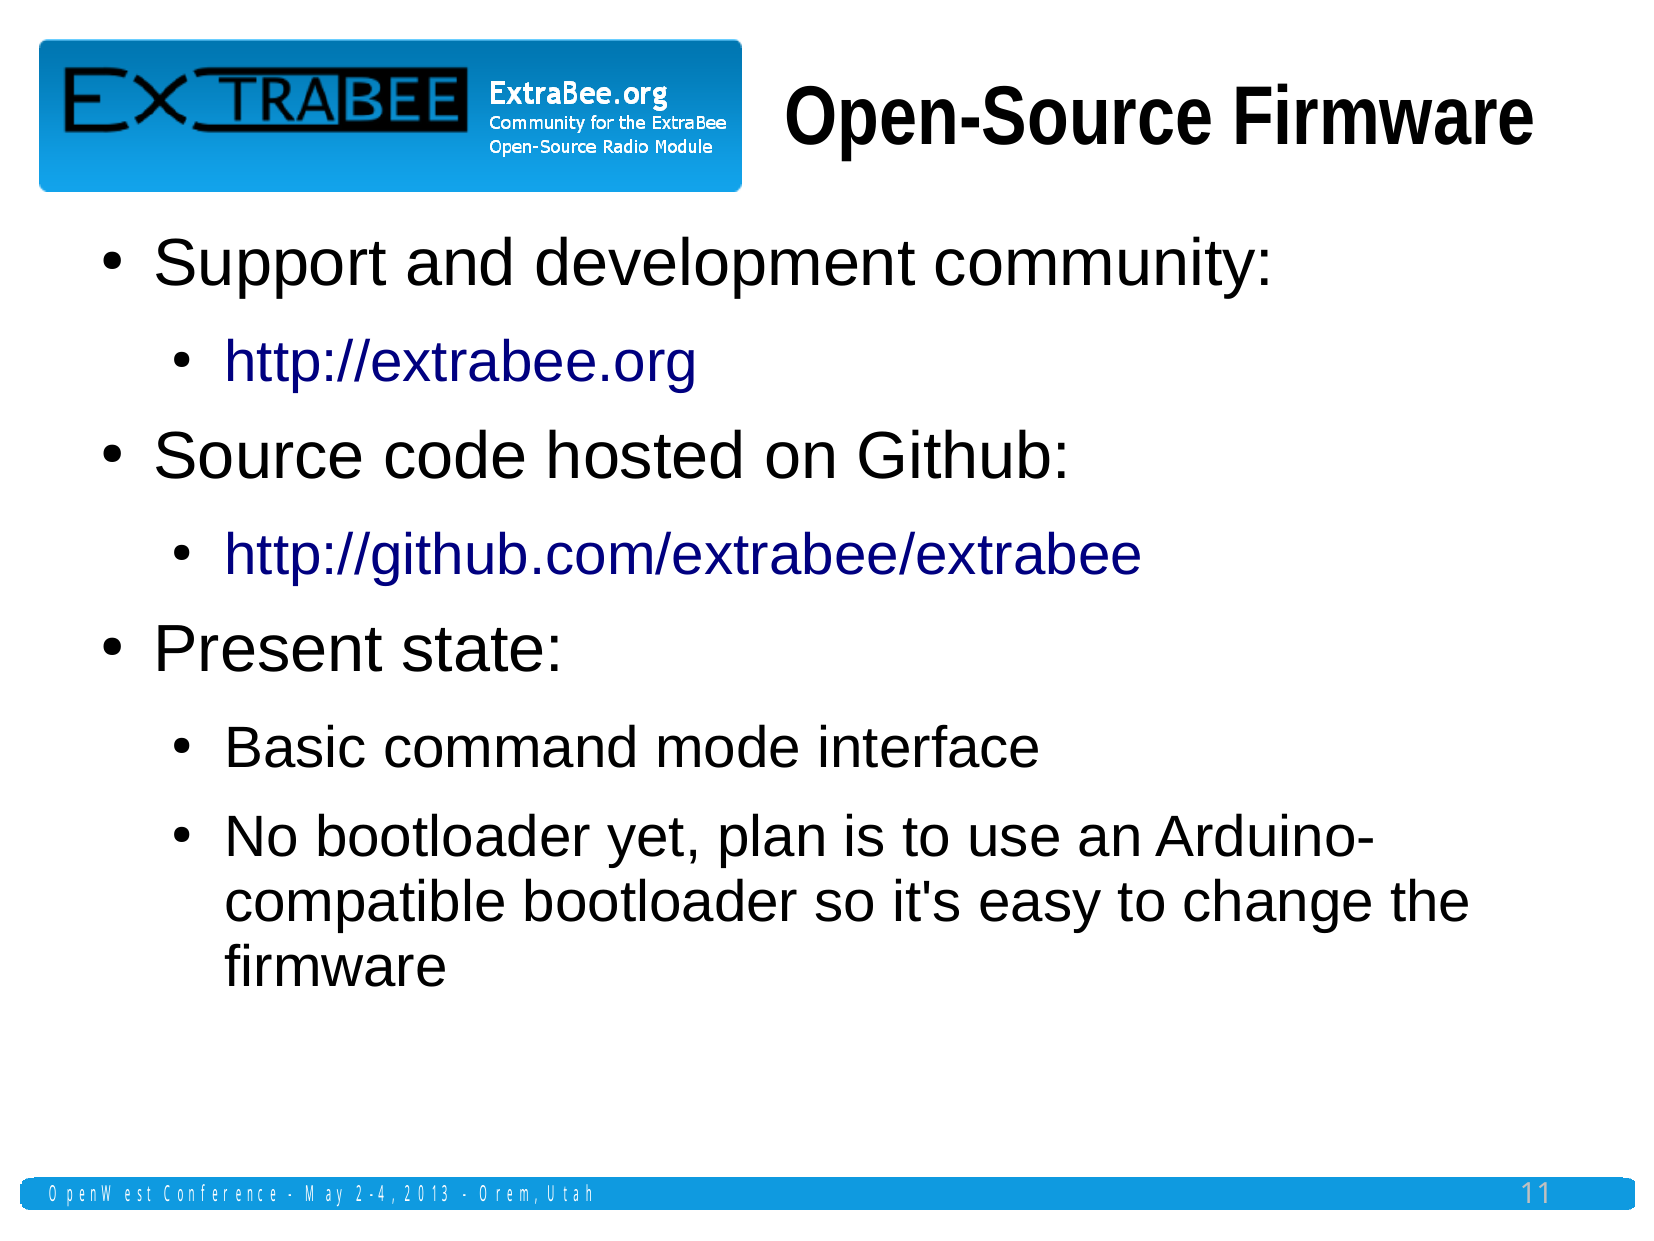

# Open-Source Firmware
Support and development community:
http://extrabee.org
Source code hosted on Github:
http://github.com/extrabee/extrabee
Present state:
Basic command mode interface
No bootloader yet, plan is to use an Arduino-compatible bootloader so it's easy to change the firmware